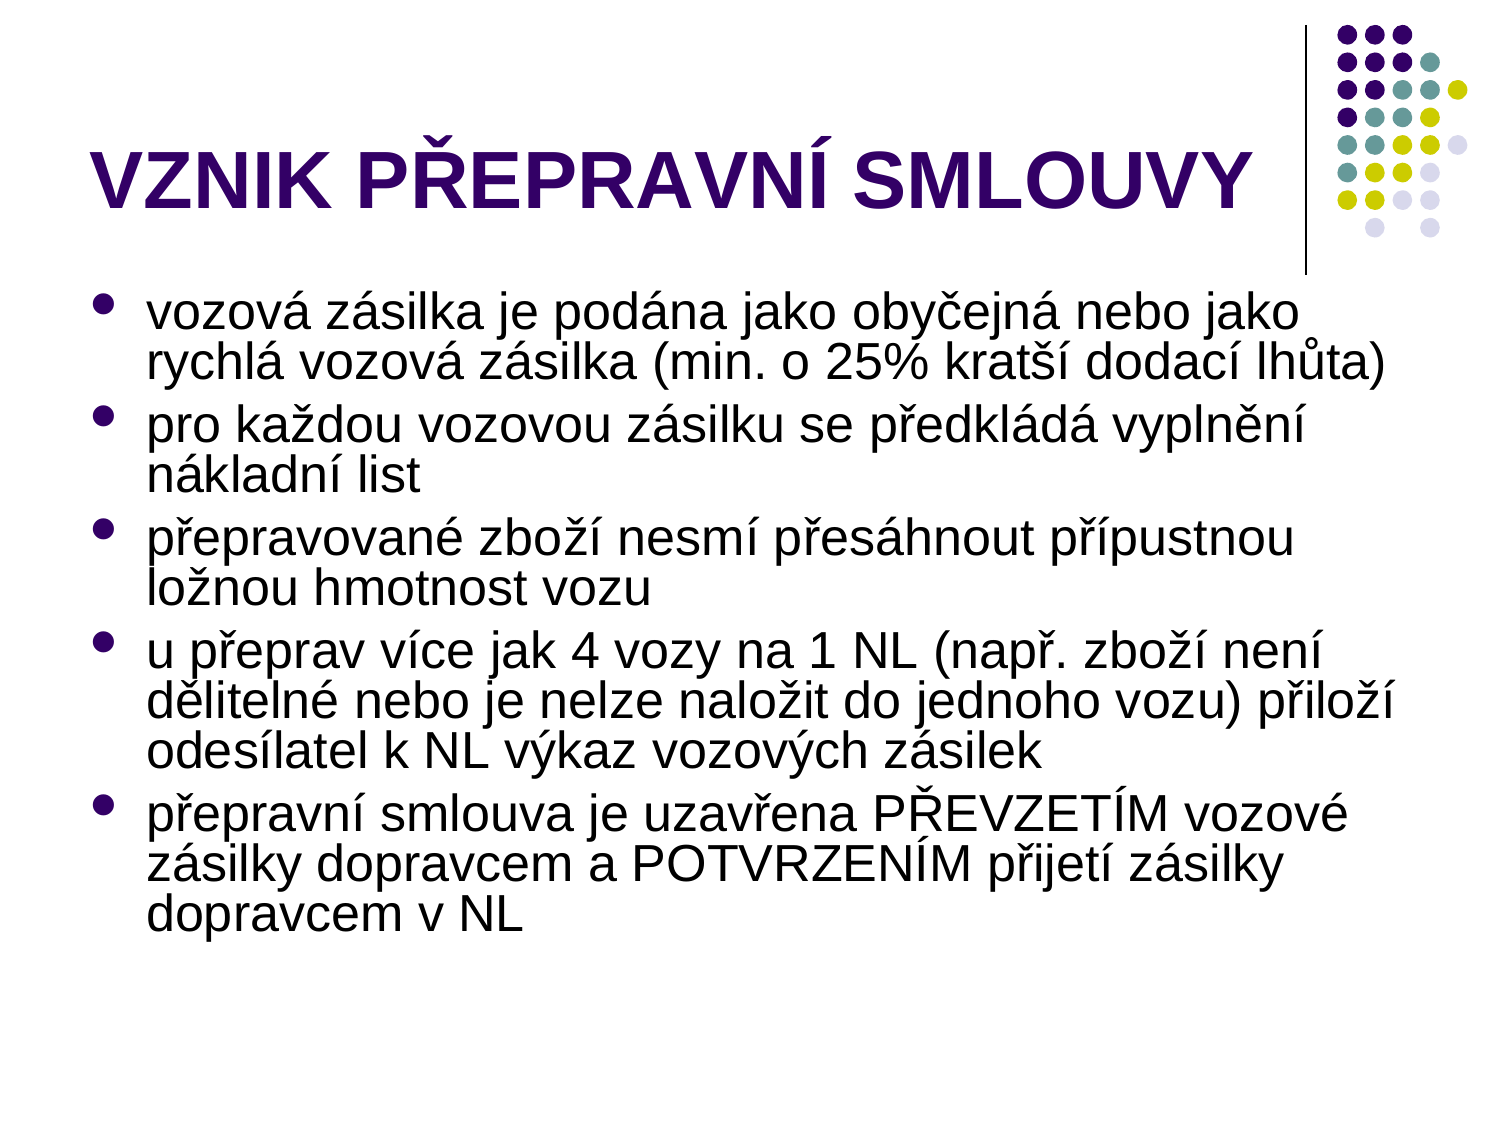

# VZNIK PŘEPRAVNÍ SMLOUVY
vozová zásilka je podána jako obyčejná nebo jako rychlá vozová zásilka (min. o 25% kratší dodací lhůta)
pro každou vozovou zásilku se předkládá vyplnění nákladní list
přepravované zboží nesmí přesáhnout přípustnou ložnou hmotnost vozu
u přeprav více jak 4 vozy na 1 NL (např. zboží není dělitelné nebo je nelze naložit do jednoho vozu) přiloží odesílatel k NL výkaz vozových zásilek
přepravní smlouva je uzavřena PŘEVZETÍM vozové zásilky dopravcem a POTVRZENÍM přijetí zásilky dopravcem v NL